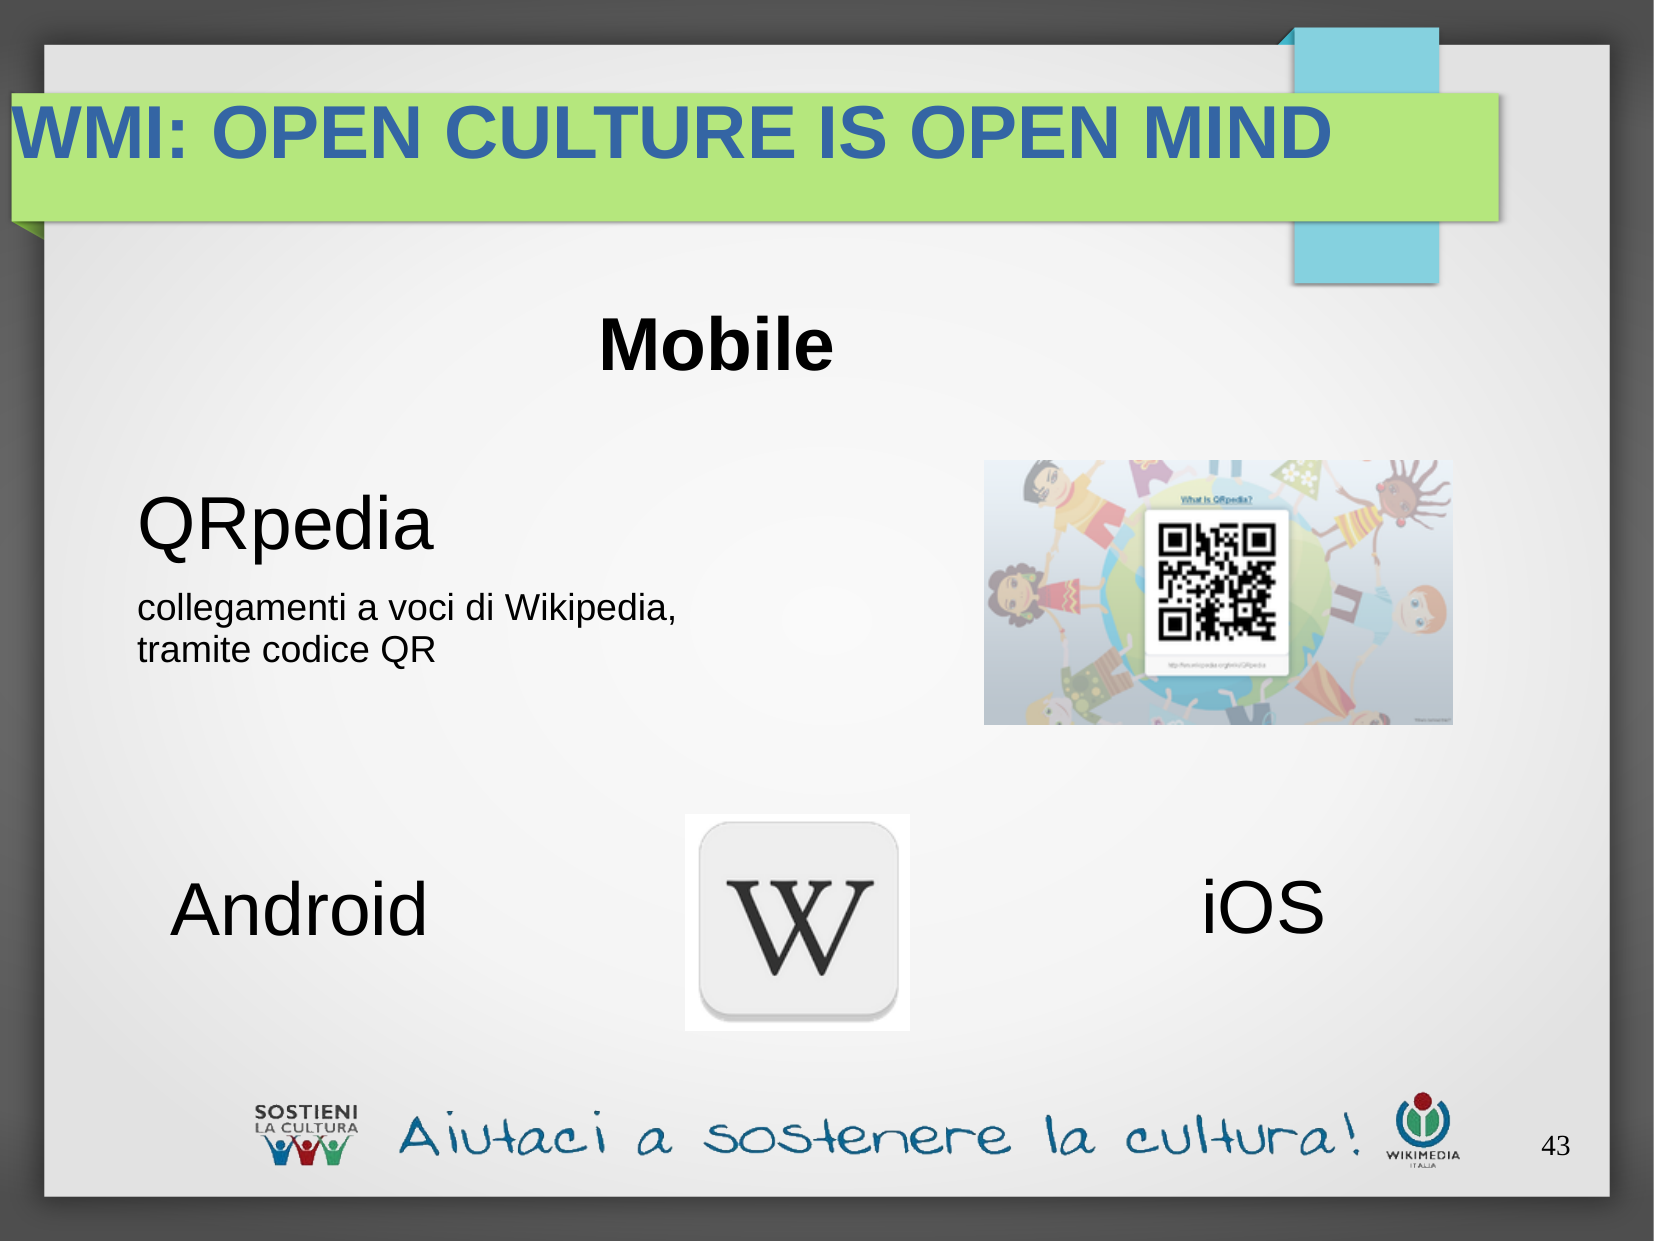

WMI: OPEN CULTURE IS OPEN MIND
Mobile
QRpedia
collegamenti a voci di Wikipedia, tramite codice QR
#
 iOS
Android
43